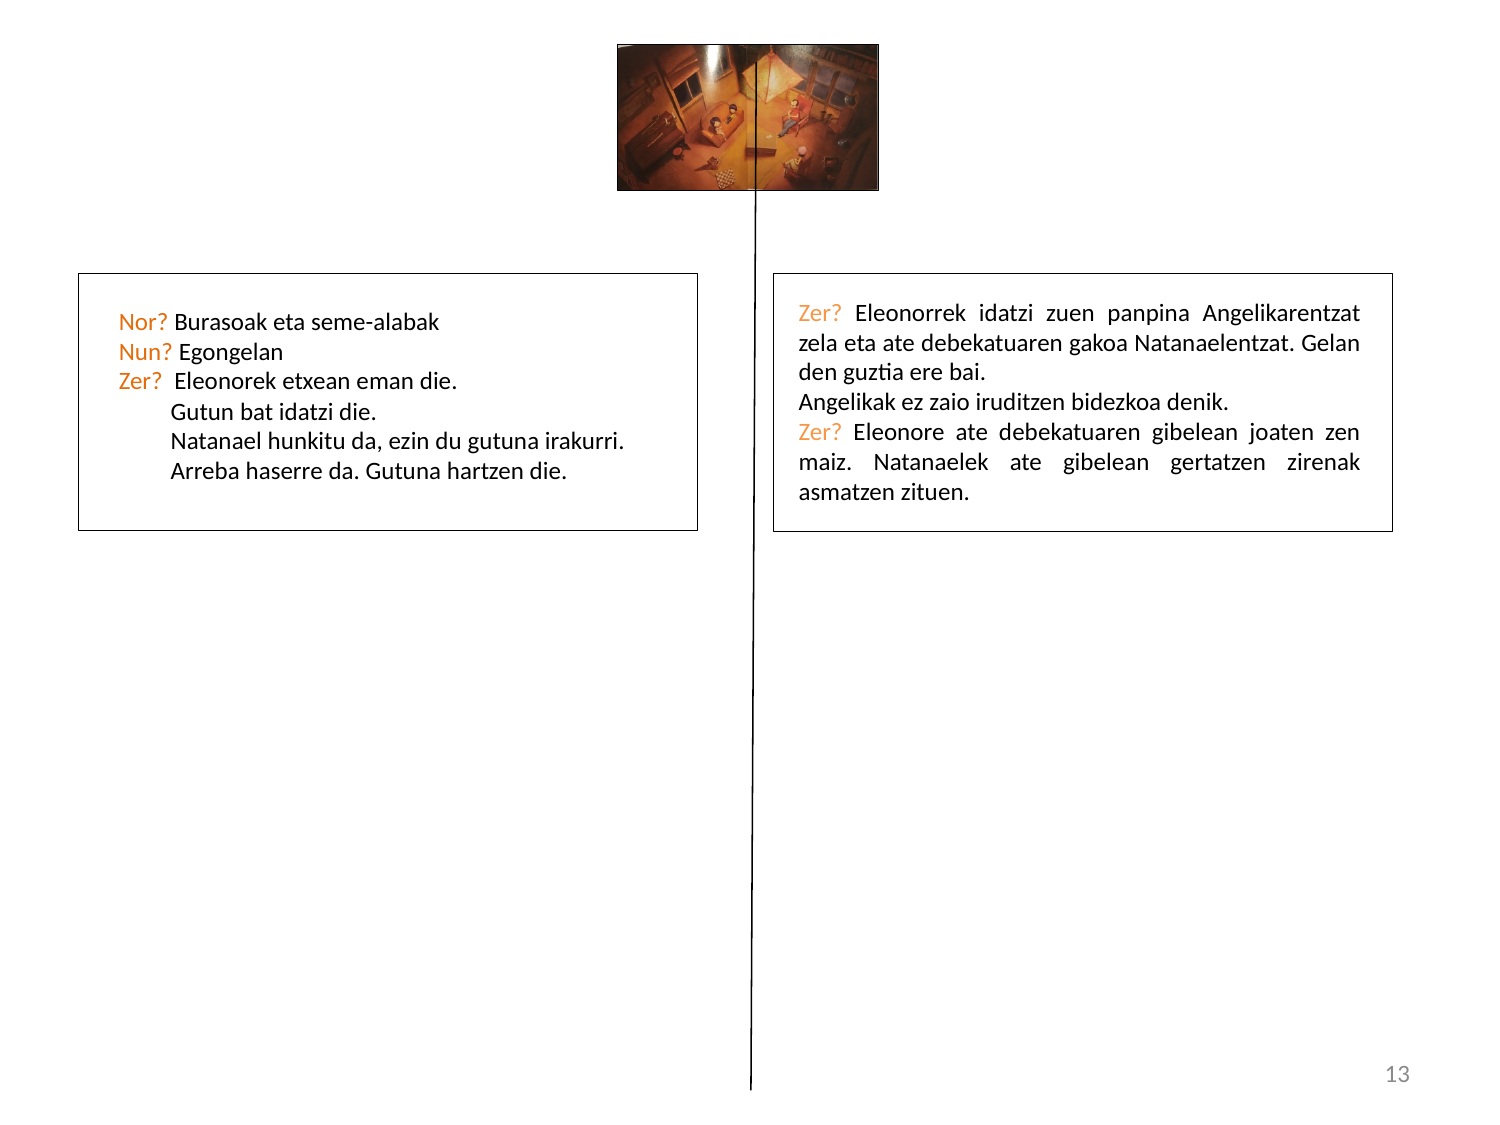

Zer? Eleonorrek idatzi zuen panpina Angelikarentzat zela eta ate debekatuaren gakoa Natanaelentzat. Gelan den guztia ere bai.
Angelikak ez zaio iruditzen bidezkoa denik.
Zer? Eleonore ate debekatuaren gibelean joaten zen maiz. Natanaelek ate gibelean gertatzen zirenak asmatzen zituen.
Nor? Burasoak eta seme-alabak
Nun? Egongelan
Zer? Eleonorek etxean eman die.
 Gutun bat idatzi die.
 Natanael hunkitu da, ezin du gutuna irakurri.
 Arreba haserre da. Gutuna hartzen die.